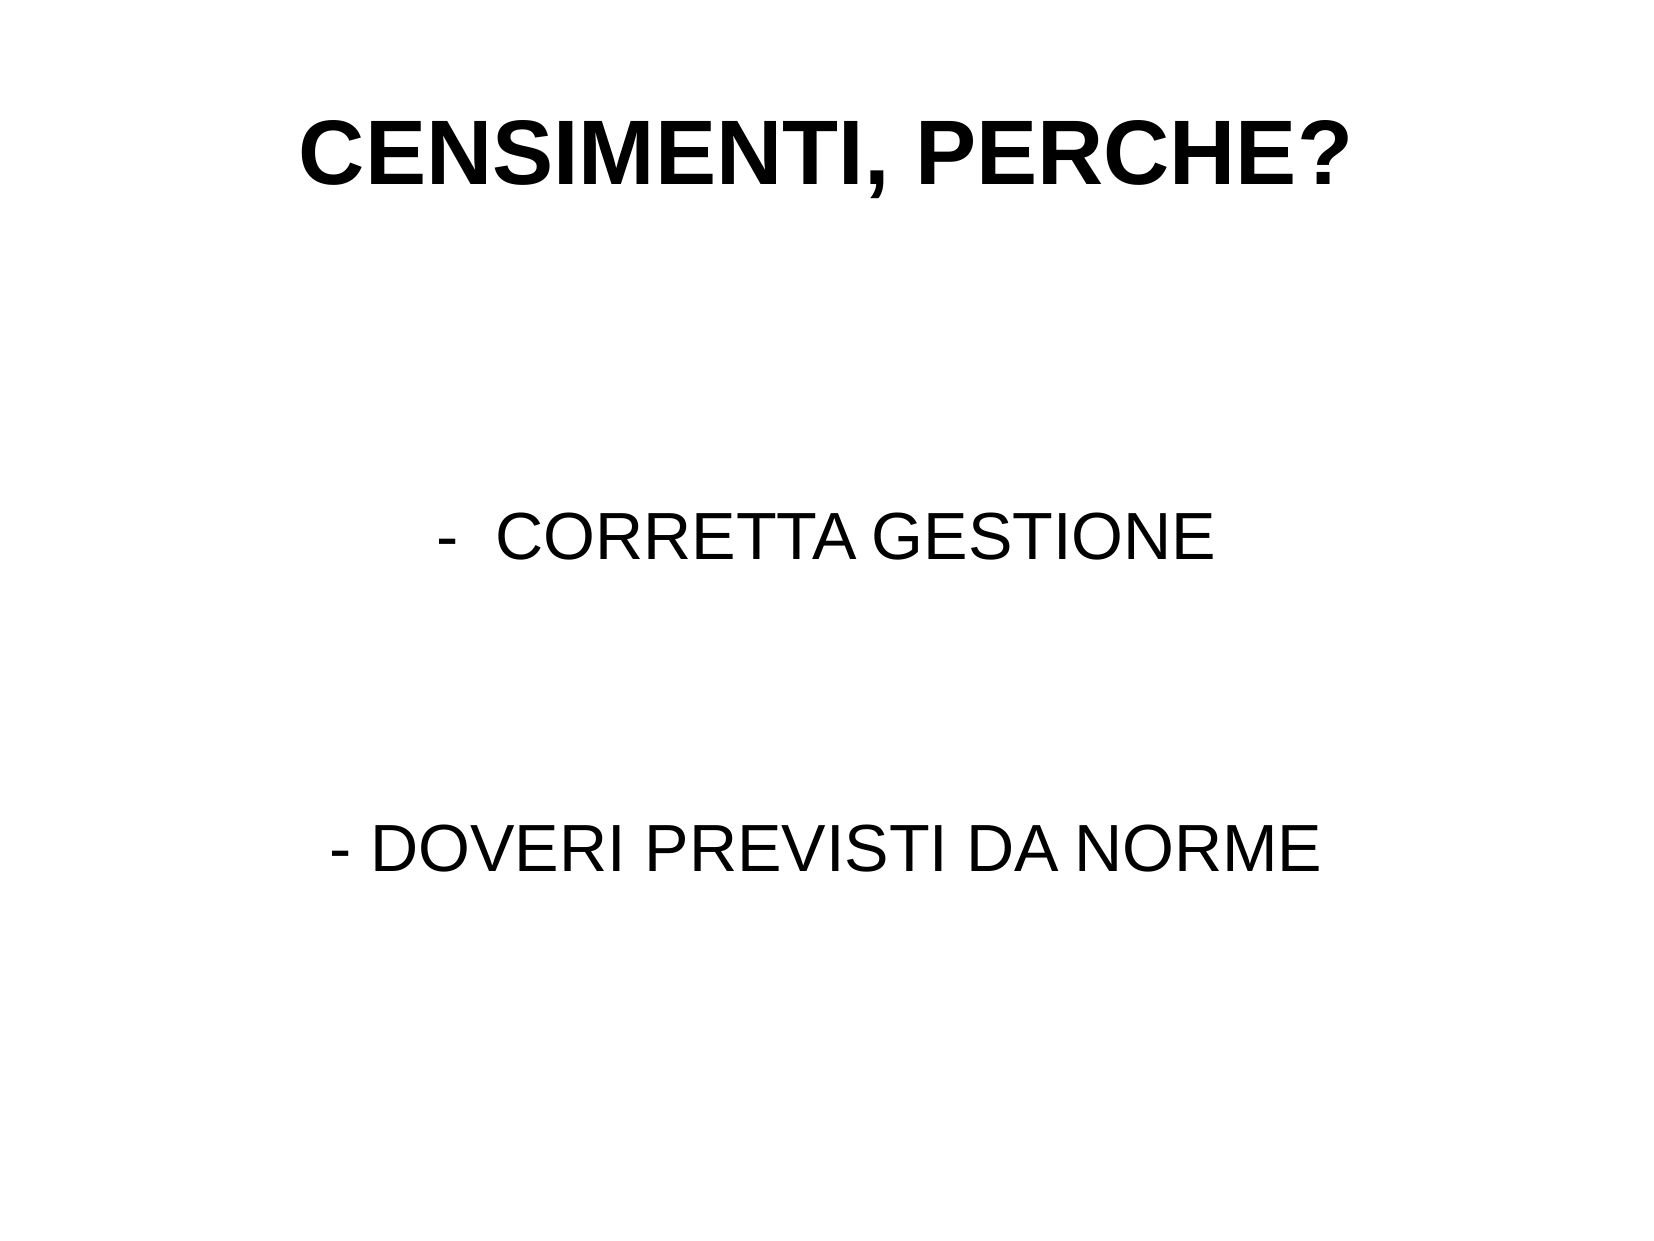

# CENSIMENTI, PERCHE?
- CORRETTA GESTIONE
- DOVERI PREVISTI DA NORME